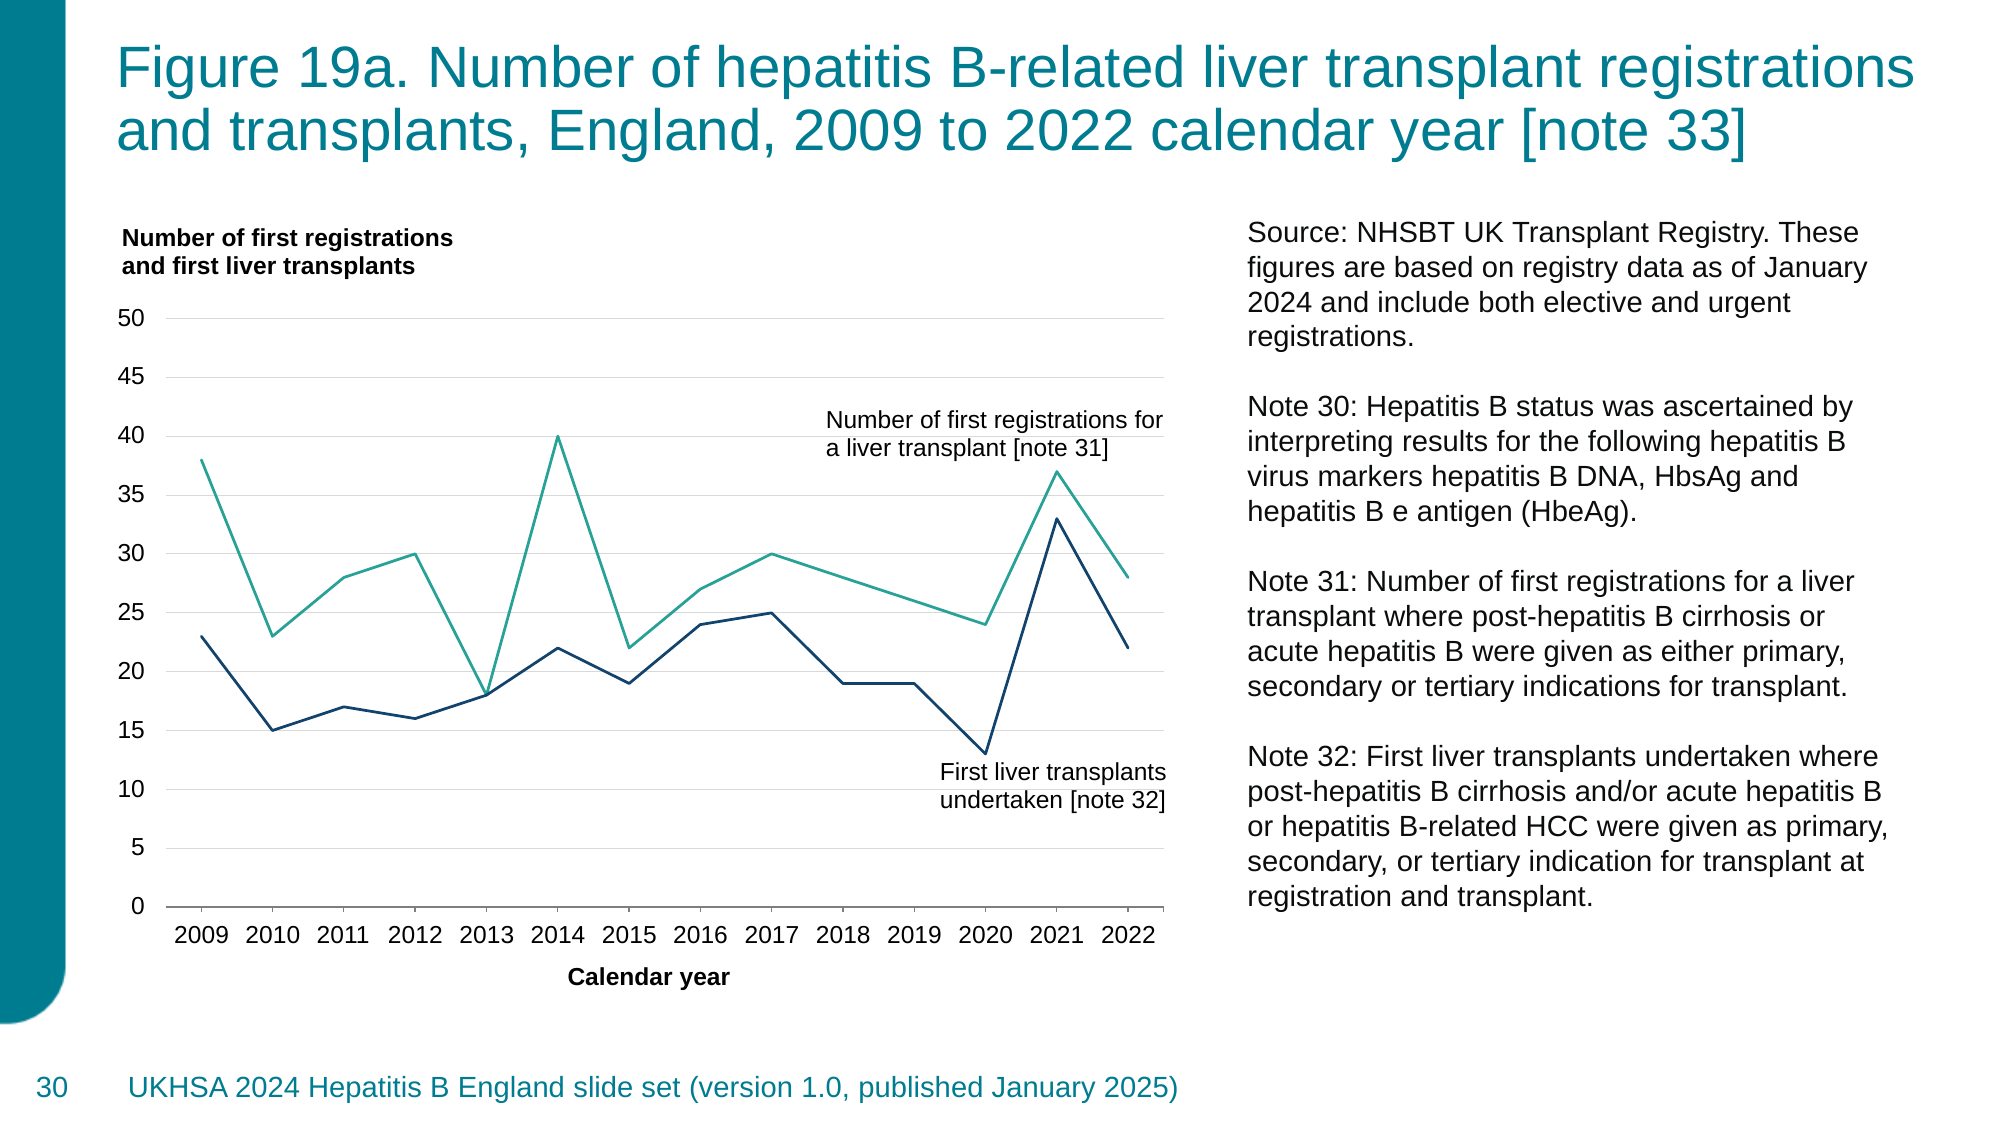

# Figure 19a. Number of hepatitis B-related liver transplant registrations and transplants, England, 2009 to 2022 calendar year [note 33]
Source: NHSBT UK Transplant Registry. These figures are based on registry data as of January 2024 and include both elective and urgent registrations.
Note 30: Hepatitis B status was ascertained by interpreting results for the following hepatitis B virus markers hepatitis B DNA, HbsAg and hepatitis B e antigen (HbeAg).
Note 31: Number of first registrations for a liver transplant where post-hepatitis B cirrhosis or acute hepatitis B were given as either primary, secondary or tertiary indications for transplant.
Note 32: First liver transplants undertaken where post-hepatitis B cirrhosis and/or acute hepatitis B or hepatitis B-related HCC were given as primary, secondary, or tertiary indication for transplant at registration and transplant.
UKHSA 2024 Hepatitis B England slide set (version 1.0, published January 2025)